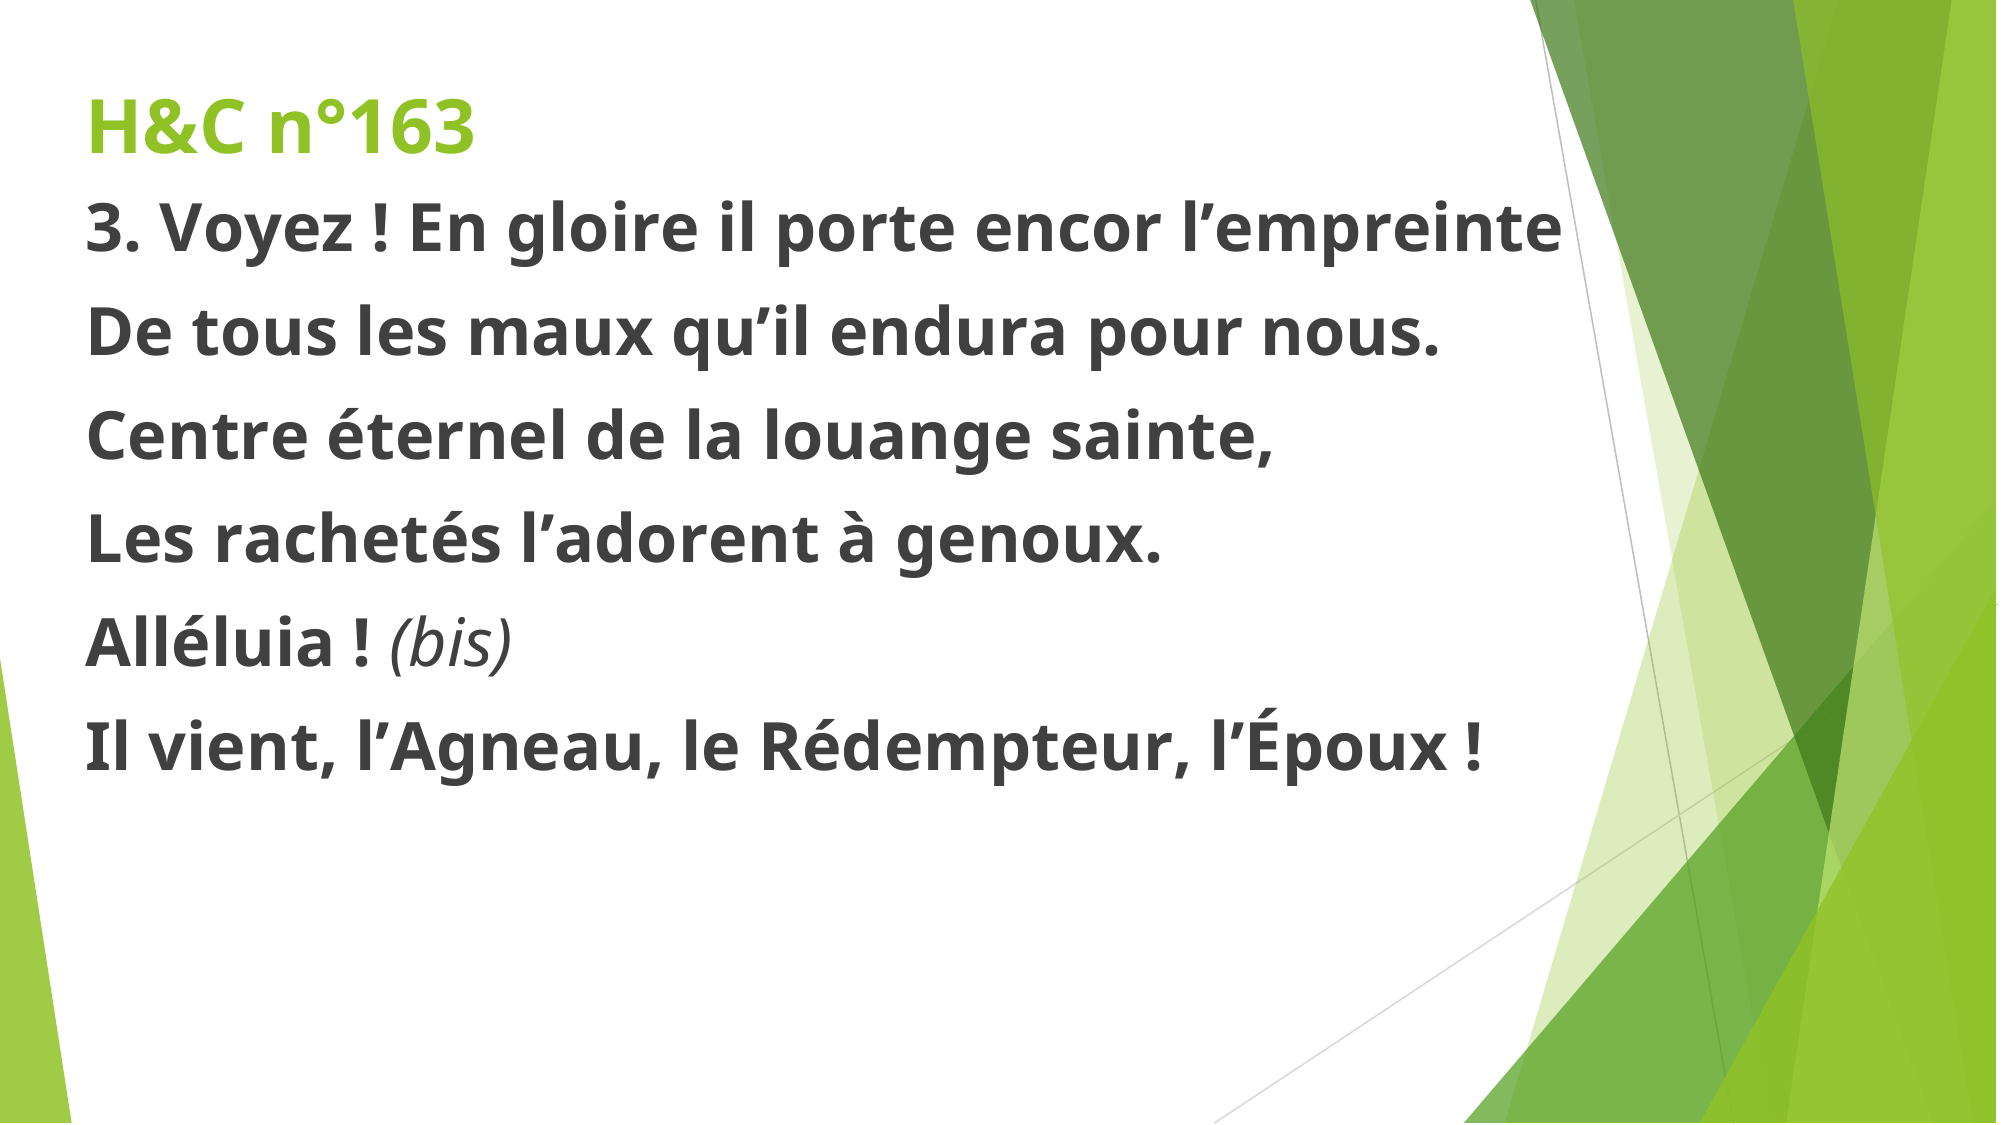

H&C n°163
3. Voyez ! En gloire il porte encor l’empreinte
De tous les maux qu’il endura pour nous.
Centre éternel de la louange sainte,
Les rachetés l’adorent à genoux.
Alléluia ! (bis)
Il vient, l’Agneau, le Rédempteur, l’Époux !